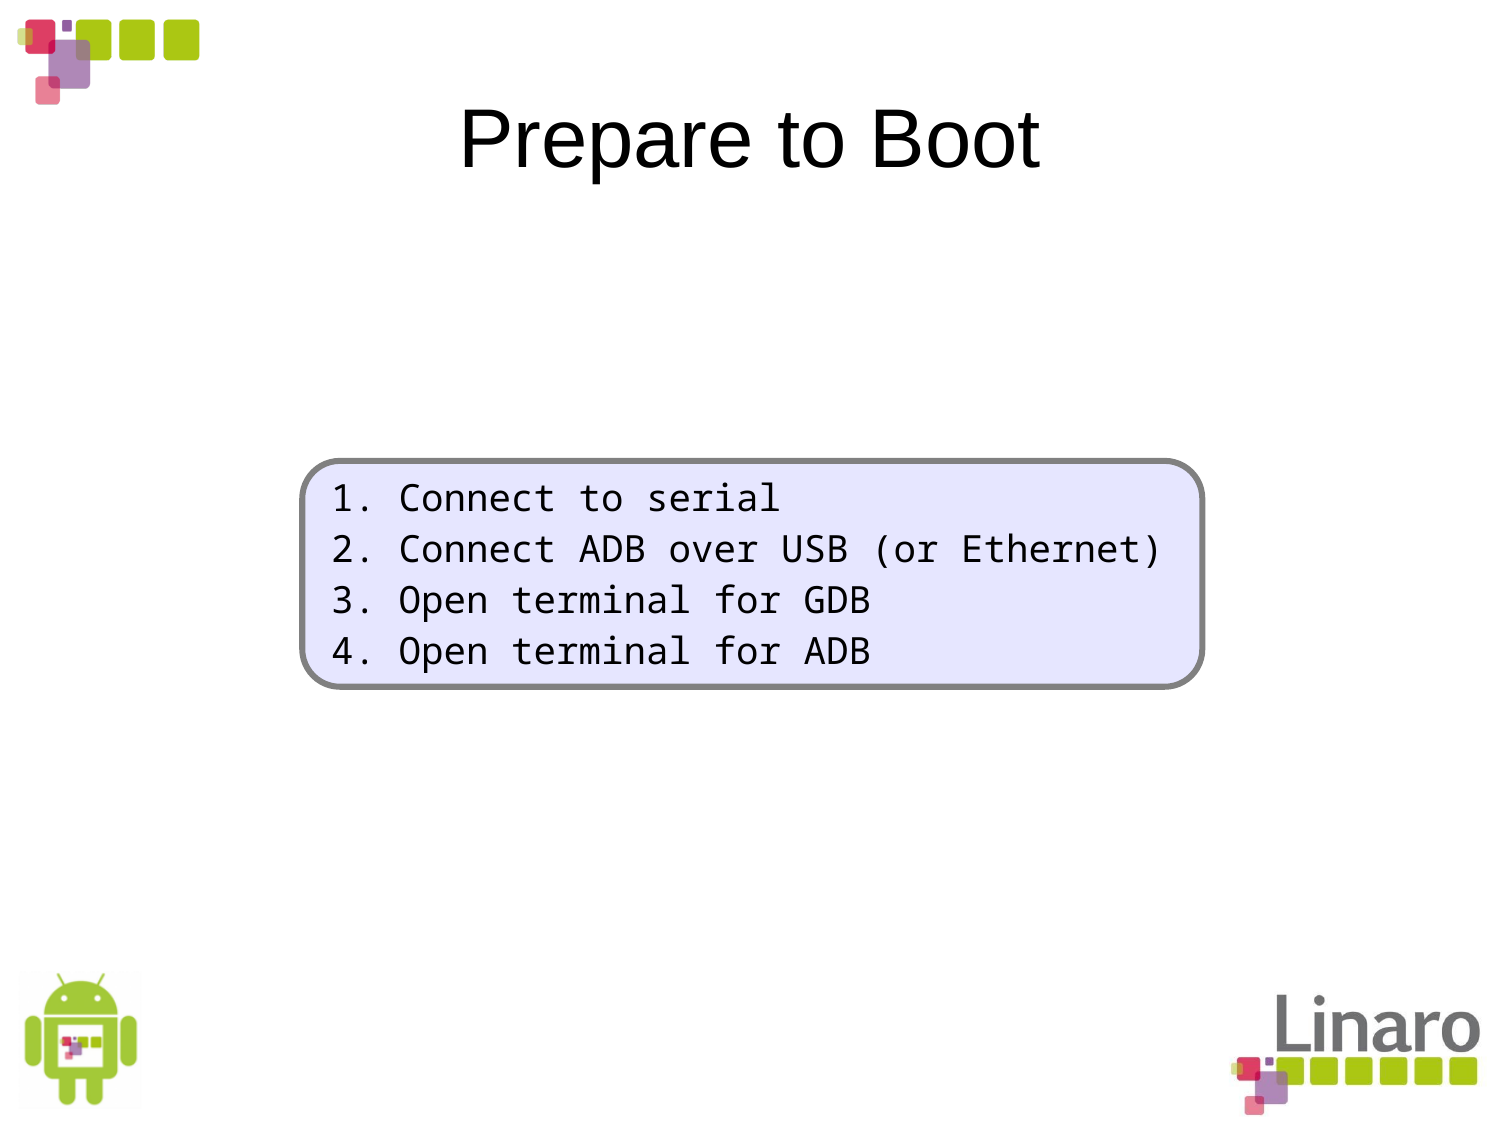

# Prepare to Boot
1. Connect to serial
2. Connect ADB over USB (or Ethernet)
3. Open terminal for GDB
4. Open terminal for ADB